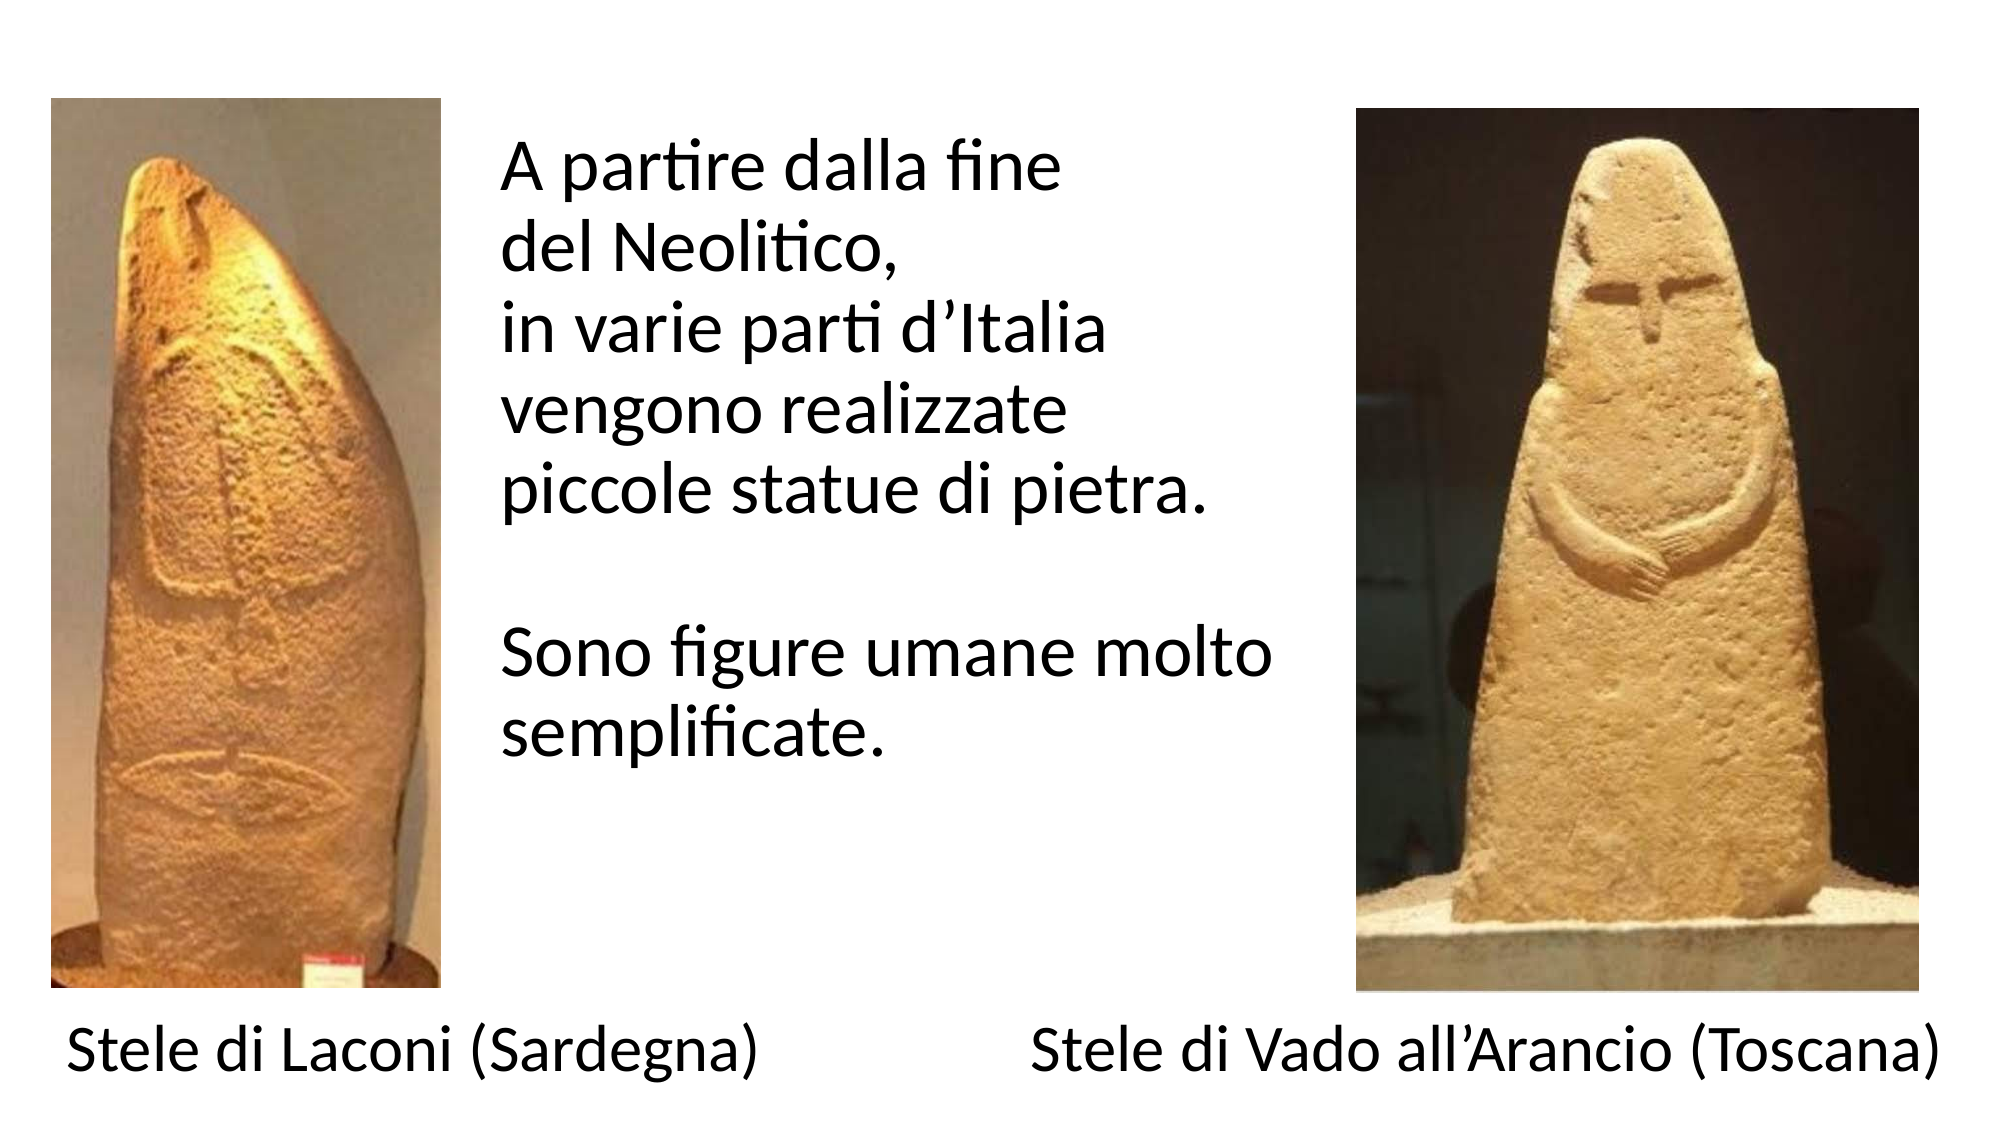

# A partire dalla fine del Neolitico, in varie parti d’Italia vengono realizzate piccole statue di pietra. Sono figure umane molto semplificate.
Stele di Laconi (Sardegna) Stele di Vado all’Arancio (Toscana)